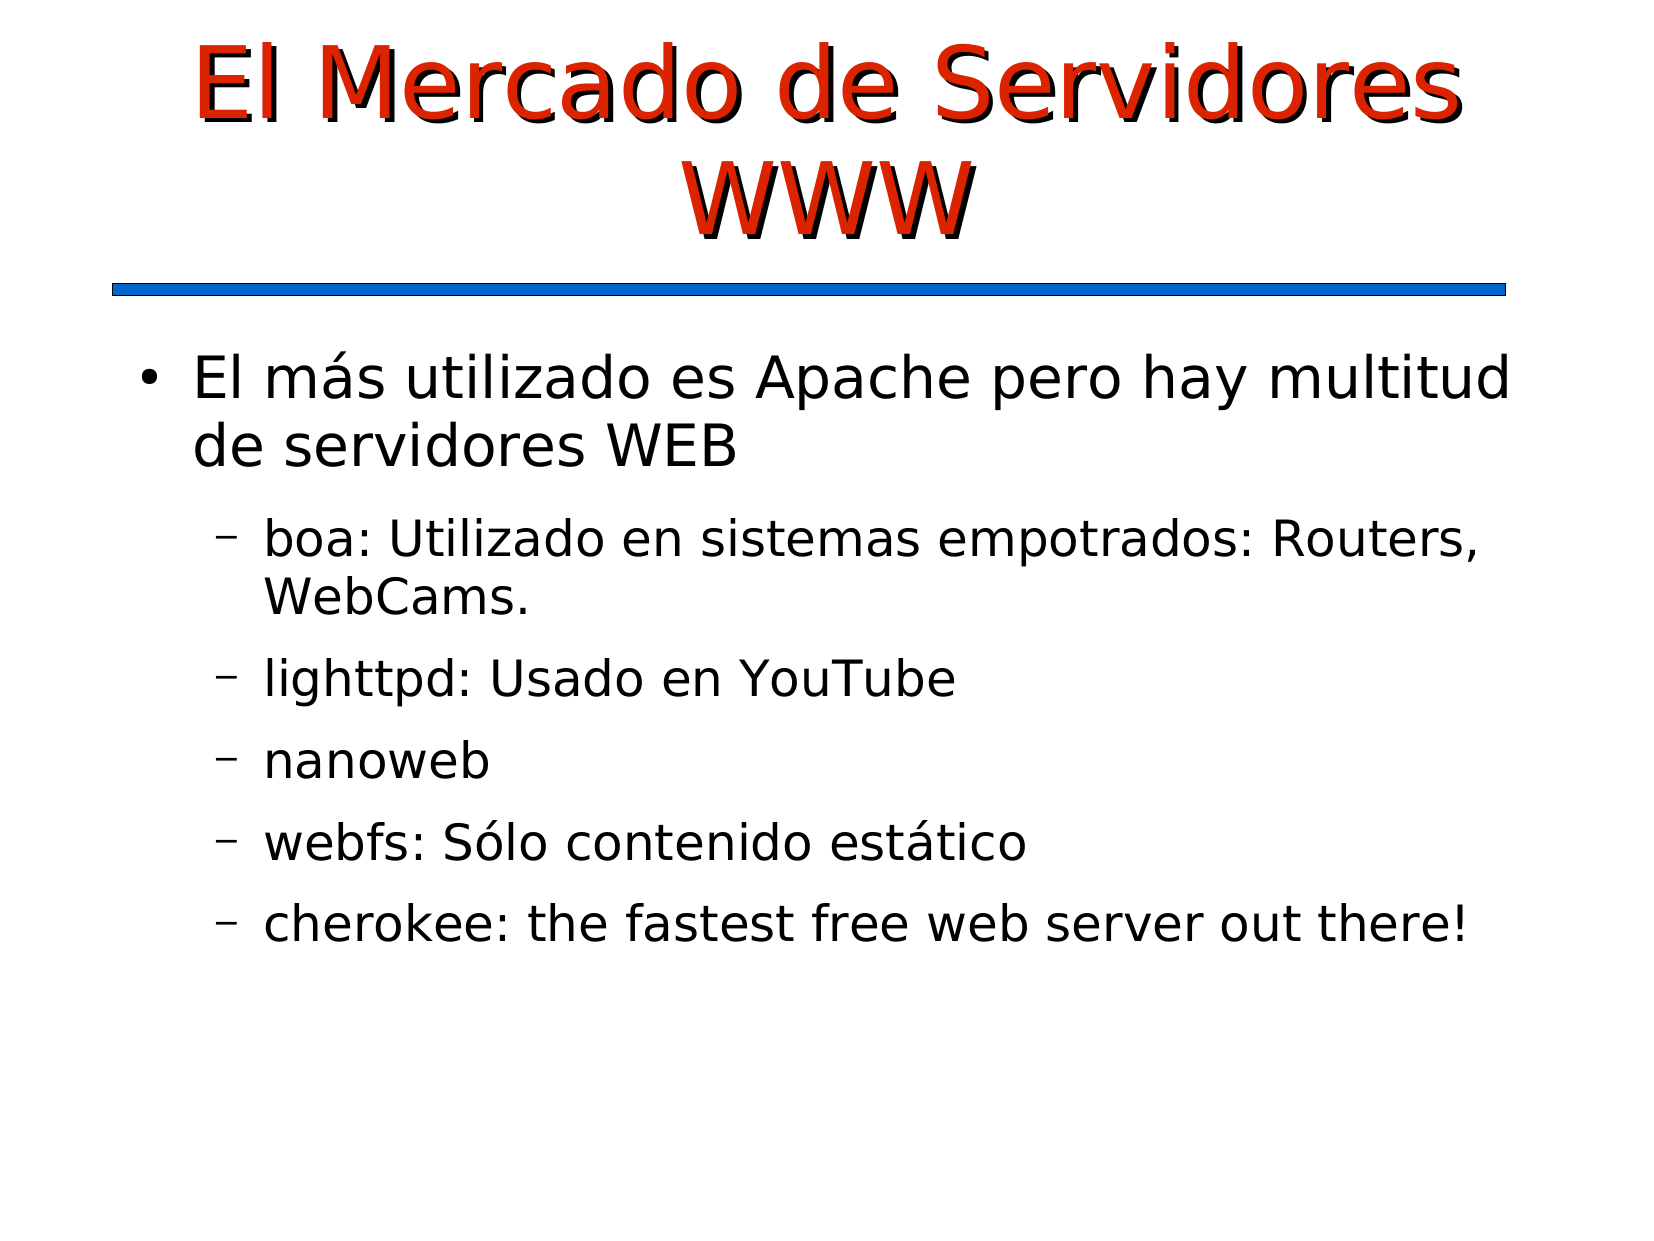

# El Mercado de Servidores WWW
El más utilizado es Apache pero hay multitud de servidores WEB
boa: Utilizado en sistemas empotrados: Routers, WebCams.
lighttpd: Usado en YouTube
nanoweb
webfs: Sólo contenido estático
cherokee: the fastest free web server out there!